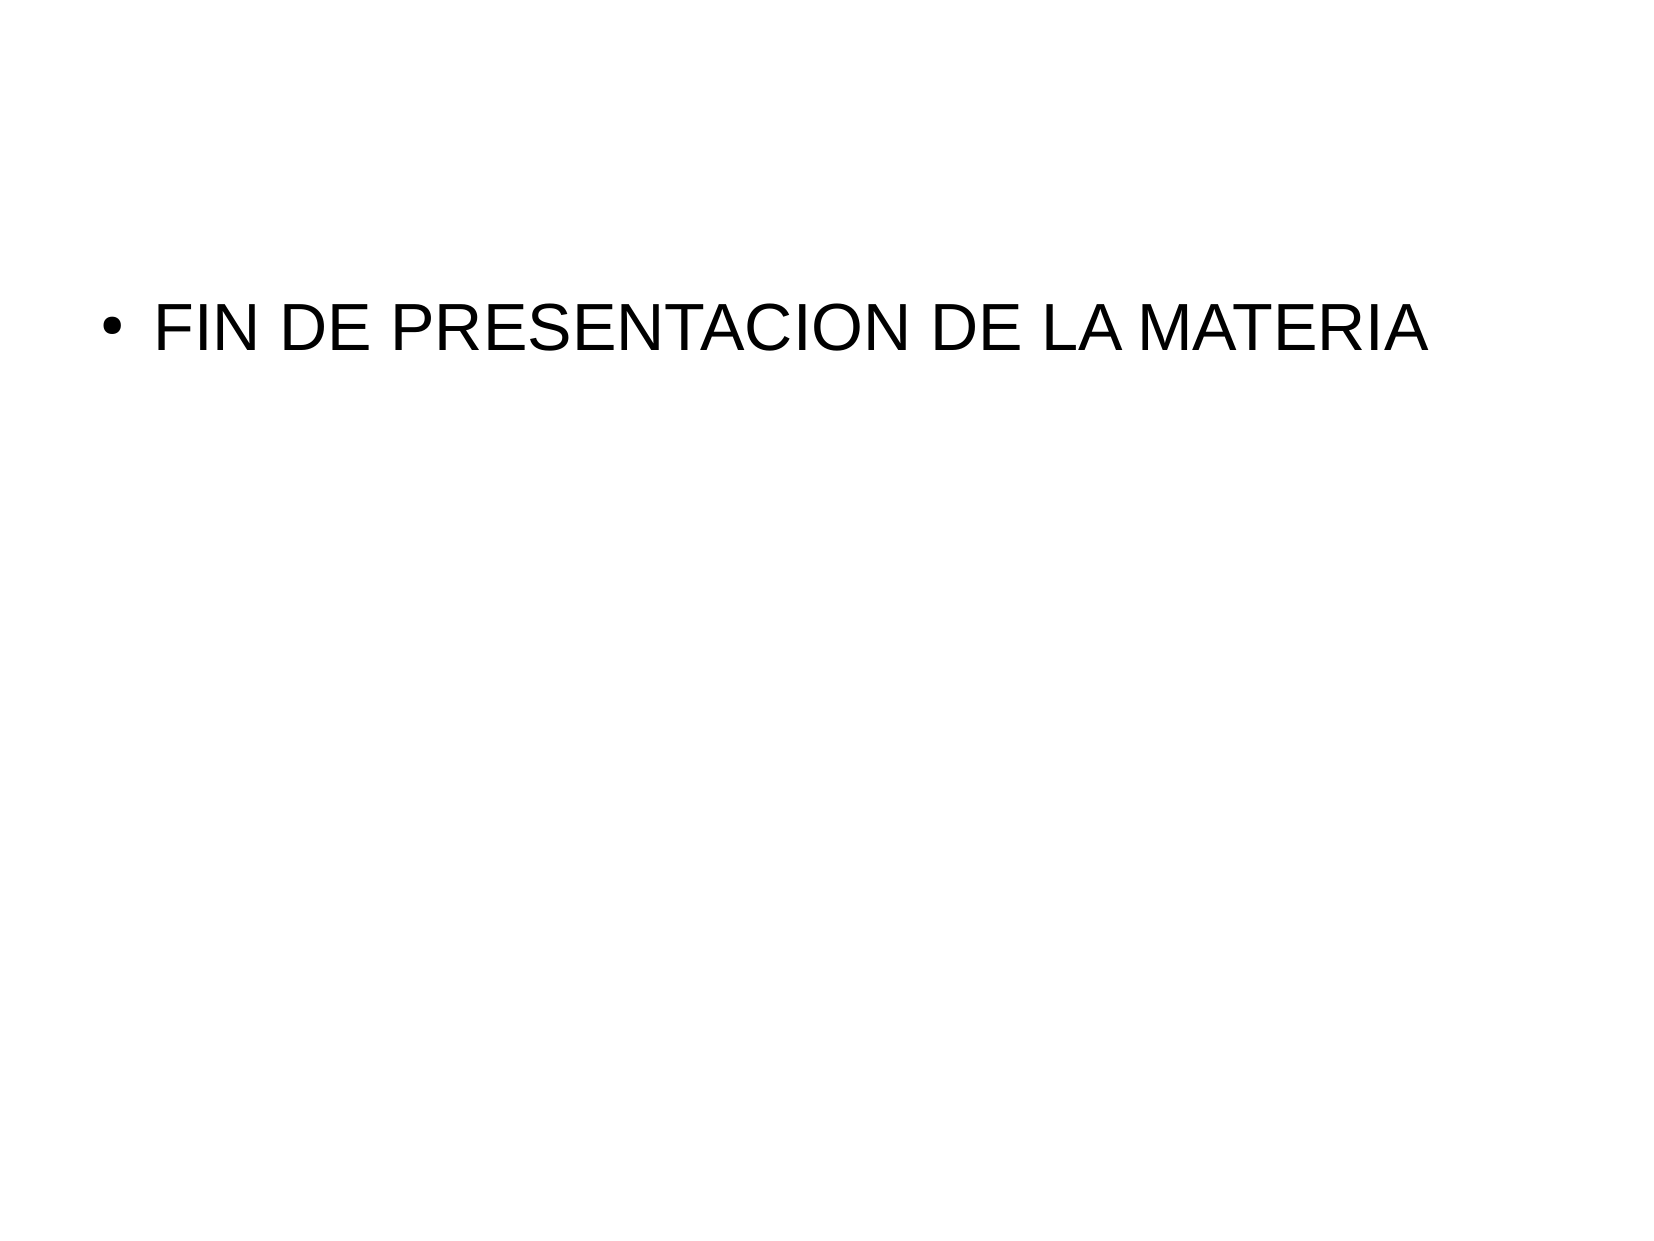

#
FIN DE PRESENTACION DE LA MATERIA